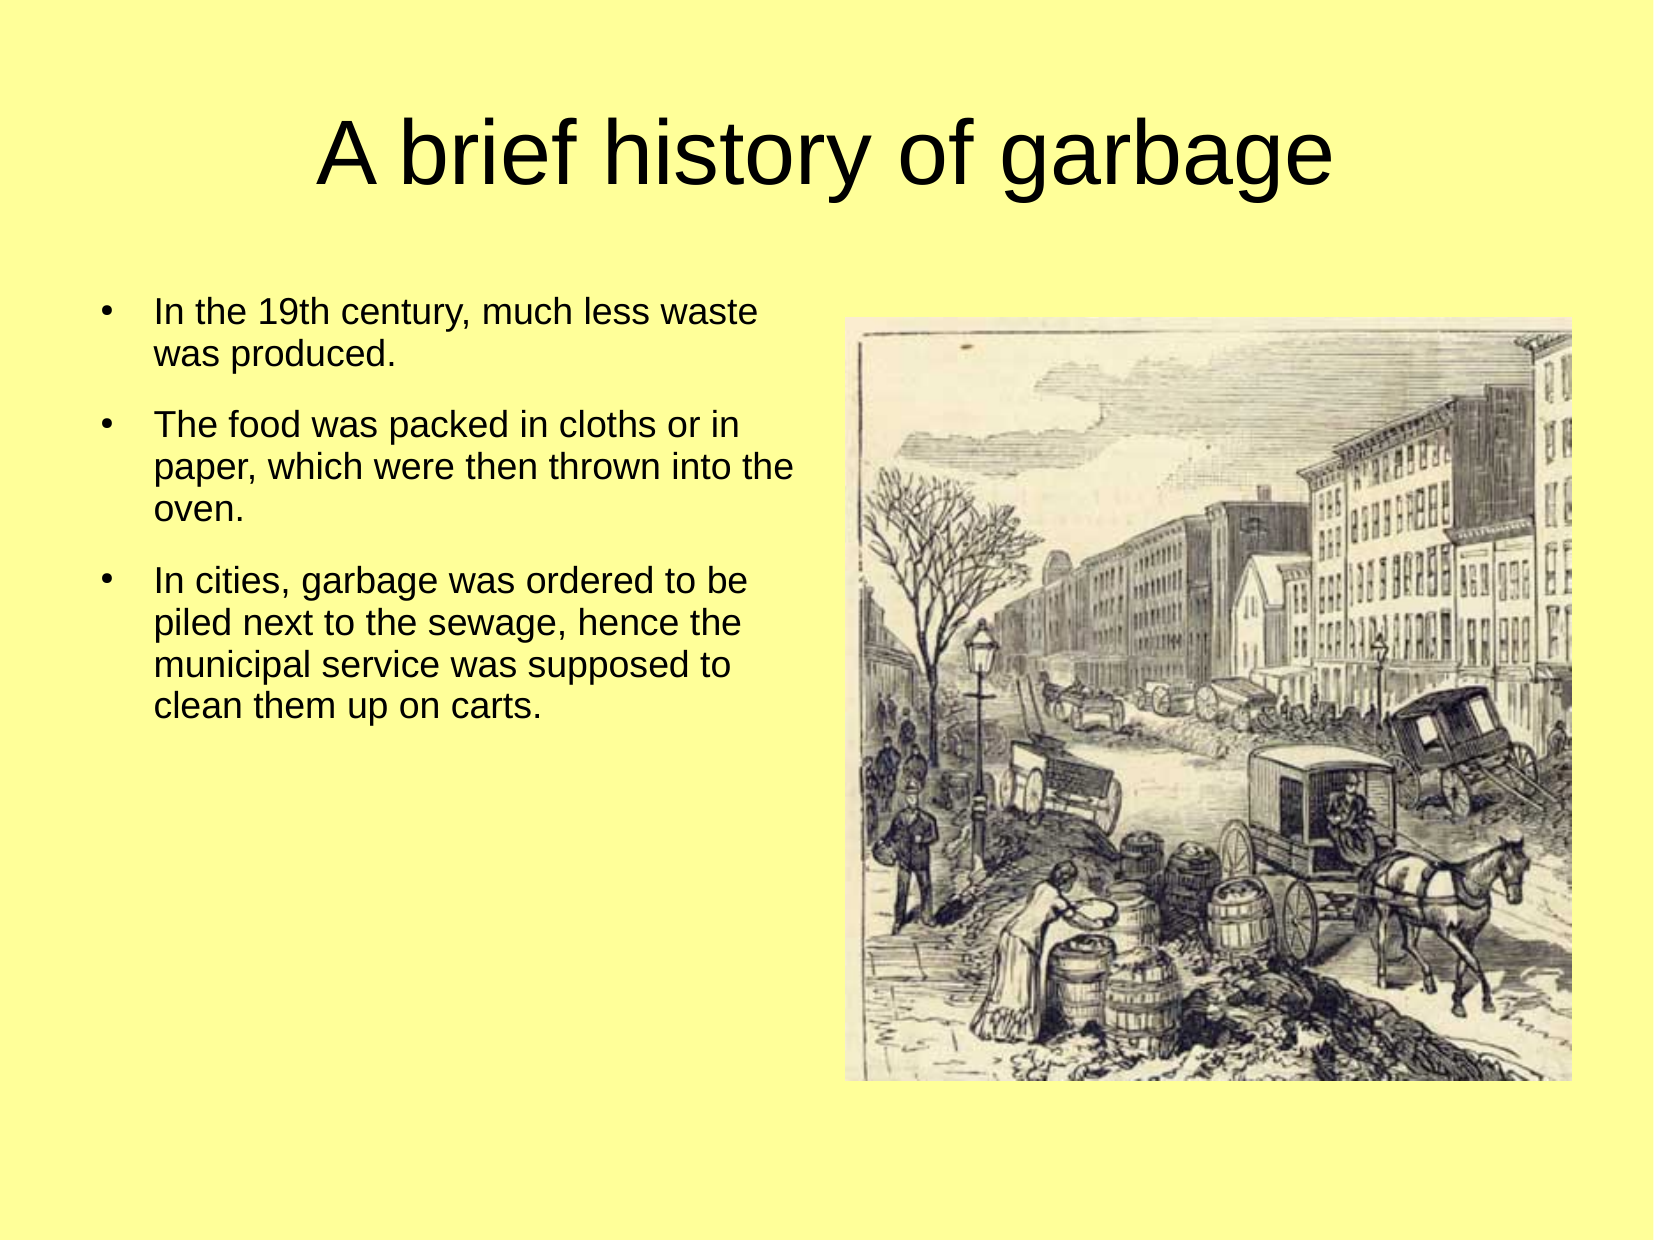

# A brief history of garbage
In the 19th century, much less waste was produced.
The food was packed in cloths or in paper, which were then thrown into the oven.
In cities, garbage was ordered to be piled next to the sewage, hence the municipal service was supposed to clean them up on carts.